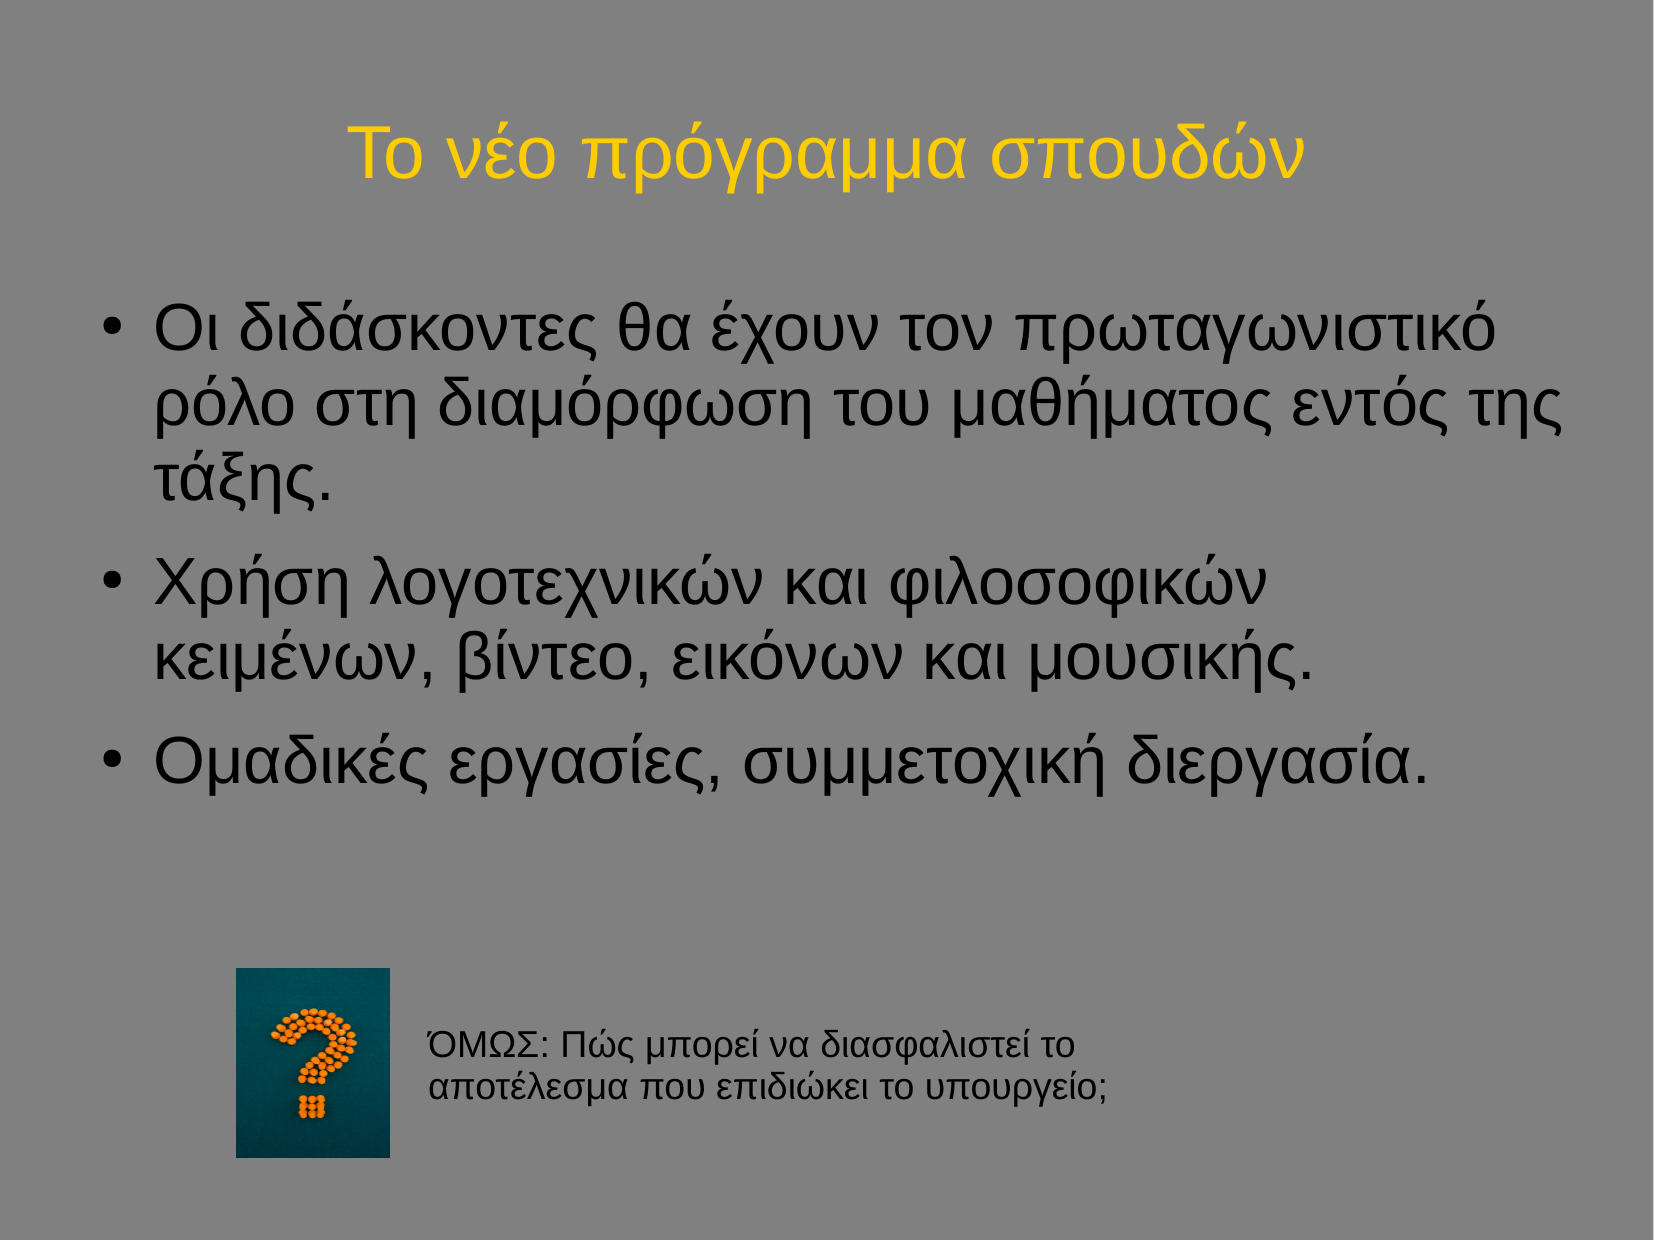

# Το νέο πρόγραμμα σπουδών
Οι διδάσκοντες θα έχουν τον πρωταγωνιστικό ρόλο στη διαμόρφωση του μαθήματος εντός της τάξης.
Χρήση λογοτεχνικών και φιλοσοφικών κειμένων, βίντεο, εικόνων και μουσικής.
Ομαδικές εργασίες, συμμετοχική διεργασία.
ΌΜΩΣ: Πώς μπορεί να διασφαλιστεί το αποτέλεσμα που επιδιώκει το υπουργείο;